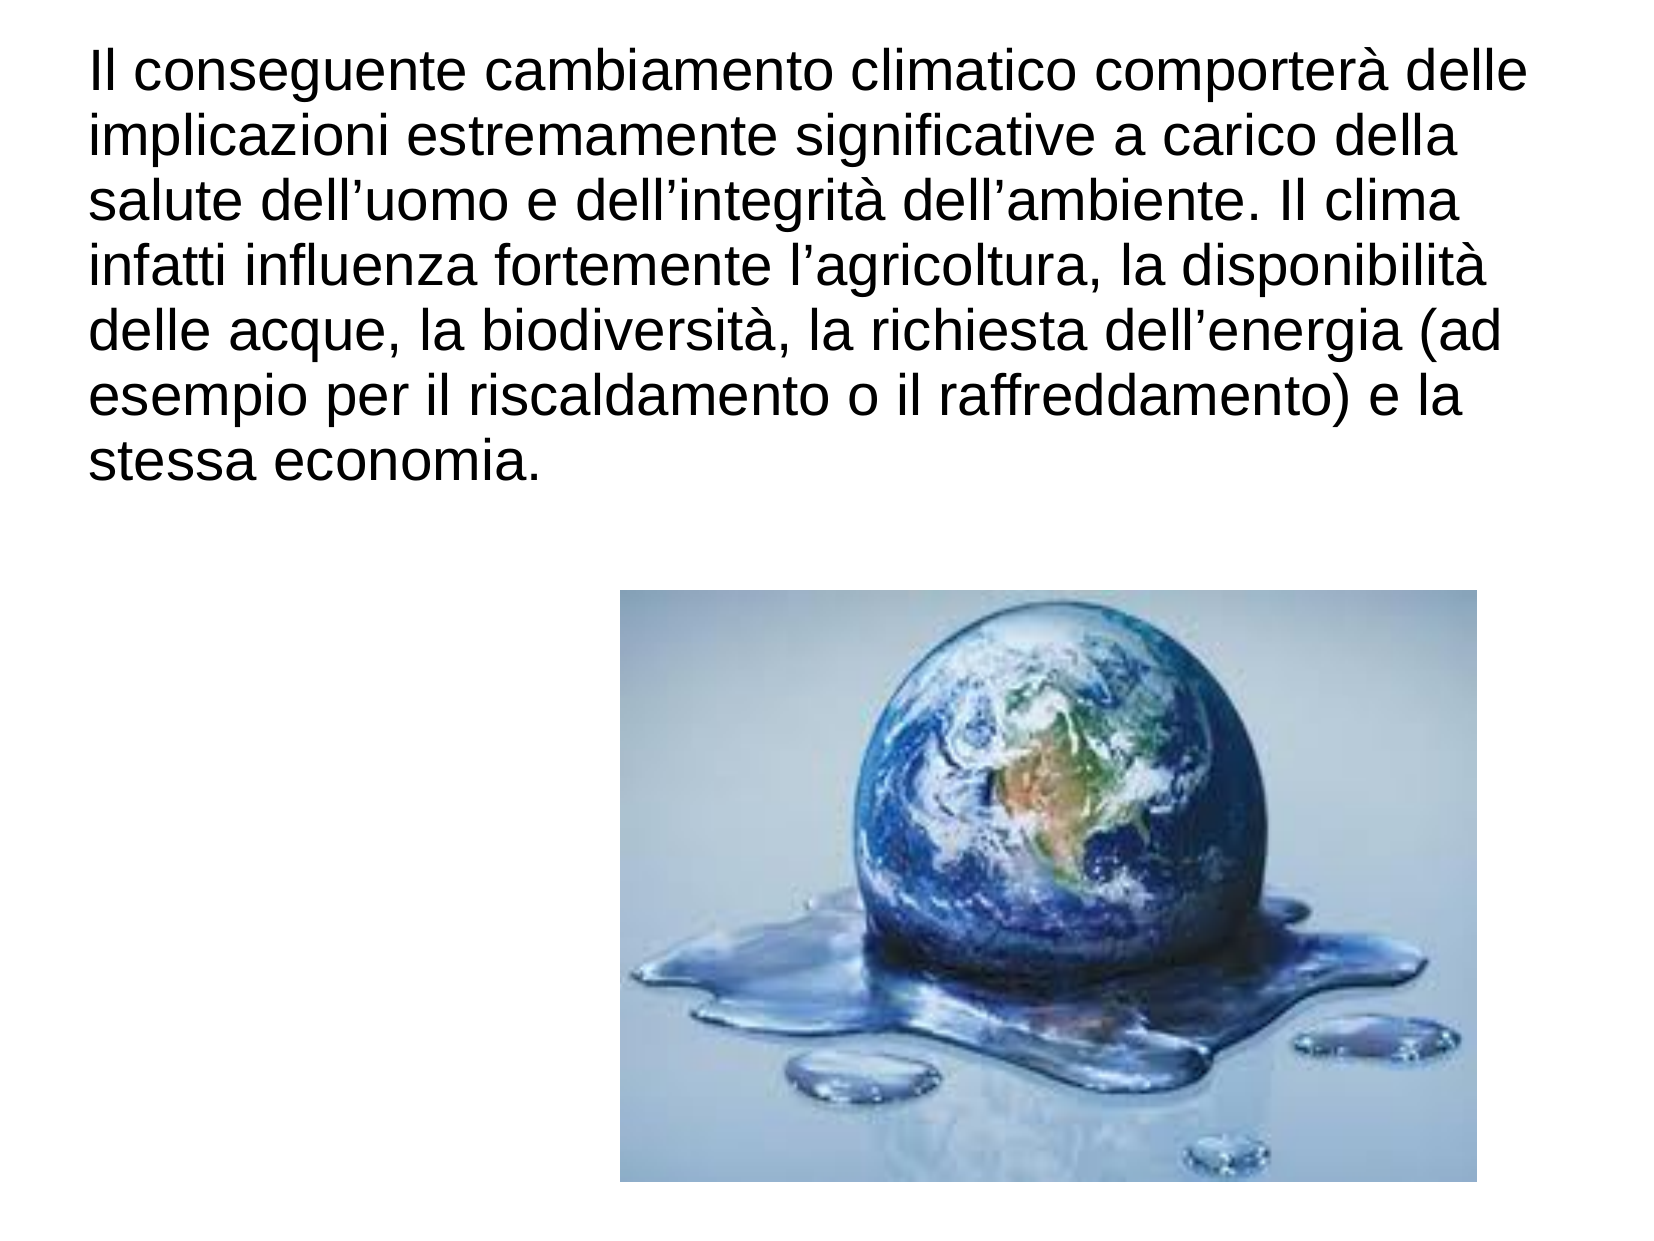

# Il conseguente cambiamento climatico comporterà delle implicazioni estremamente significative a carico della salute dell’uomo e dell’integrità dell’ambiente. Il clima infatti influenza fortemente l’agricoltura, la disponibilità delle acque, la biodiversità, la richiesta dell’energia (ad esempio per il riscaldamento o il raffreddamento) e la stessa economia.